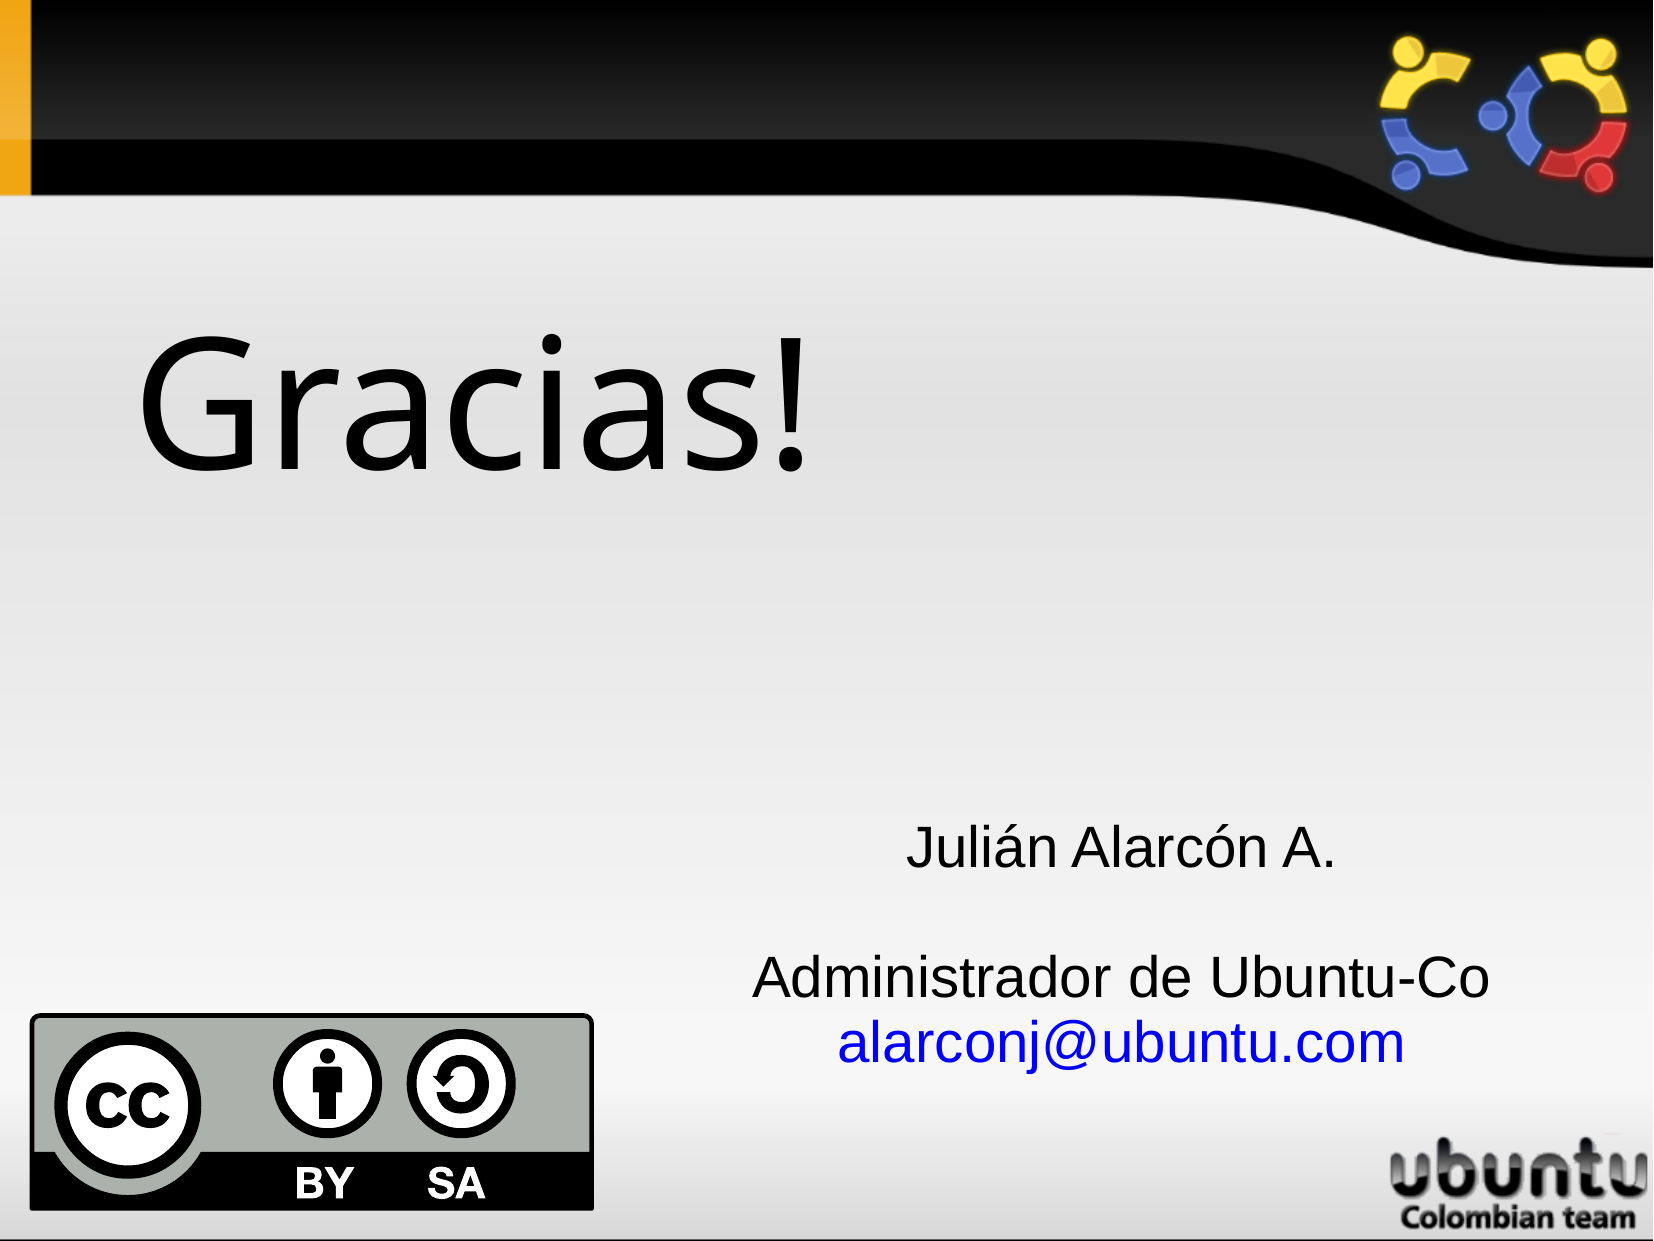

Gracias!
# Julián Alarcón A.
Administrador de Ubuntu-Co
alarconj@ubuntu.com